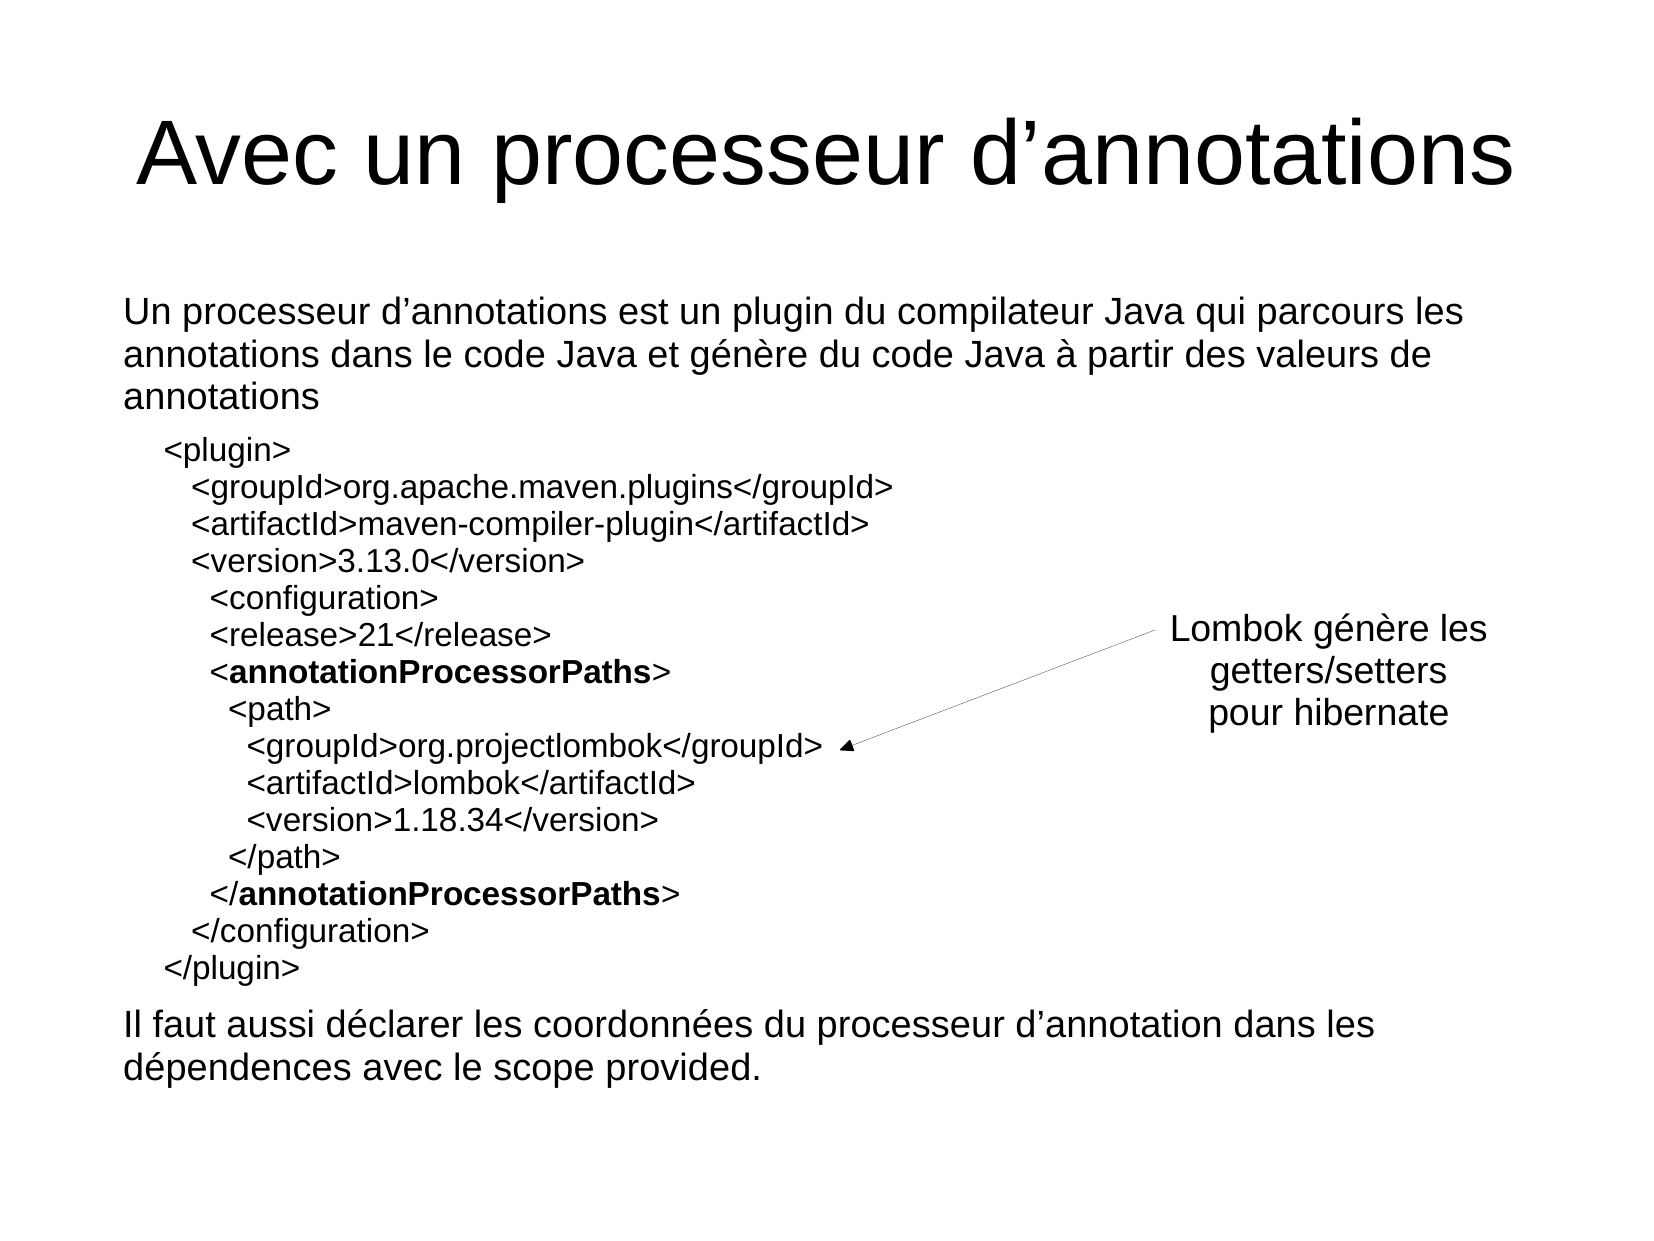

# Avec un processeur d’annotations
Un processeur d’annotations est un plugin du compilateur Java qui parcours les annotations dans le code Java et génère du code Java à partir des valeurs de annotations
<plugin>
 <groupId>org.apache.maven.plugins</groupId>
 <artifactId>maven-compiler-plugin</artifactId>
 <version>3.13.0</version>
 <configuration>
 <release>21</release>
 <annotationProcessorPaths>
 <path>
 <groupId>org.projectlombok</groupId>
 <artifactId>lombok</artifactId>
 <version>1.18.34</version>
 </path>
 </annotationProcessorPaths>
 </configuration>
</plugin>
Il faut aussi déclarer les coordonnées du processeur d’annotation dans les dépendences avec le scope provided.
Lombok génère les
getters/setters
pour hibernate